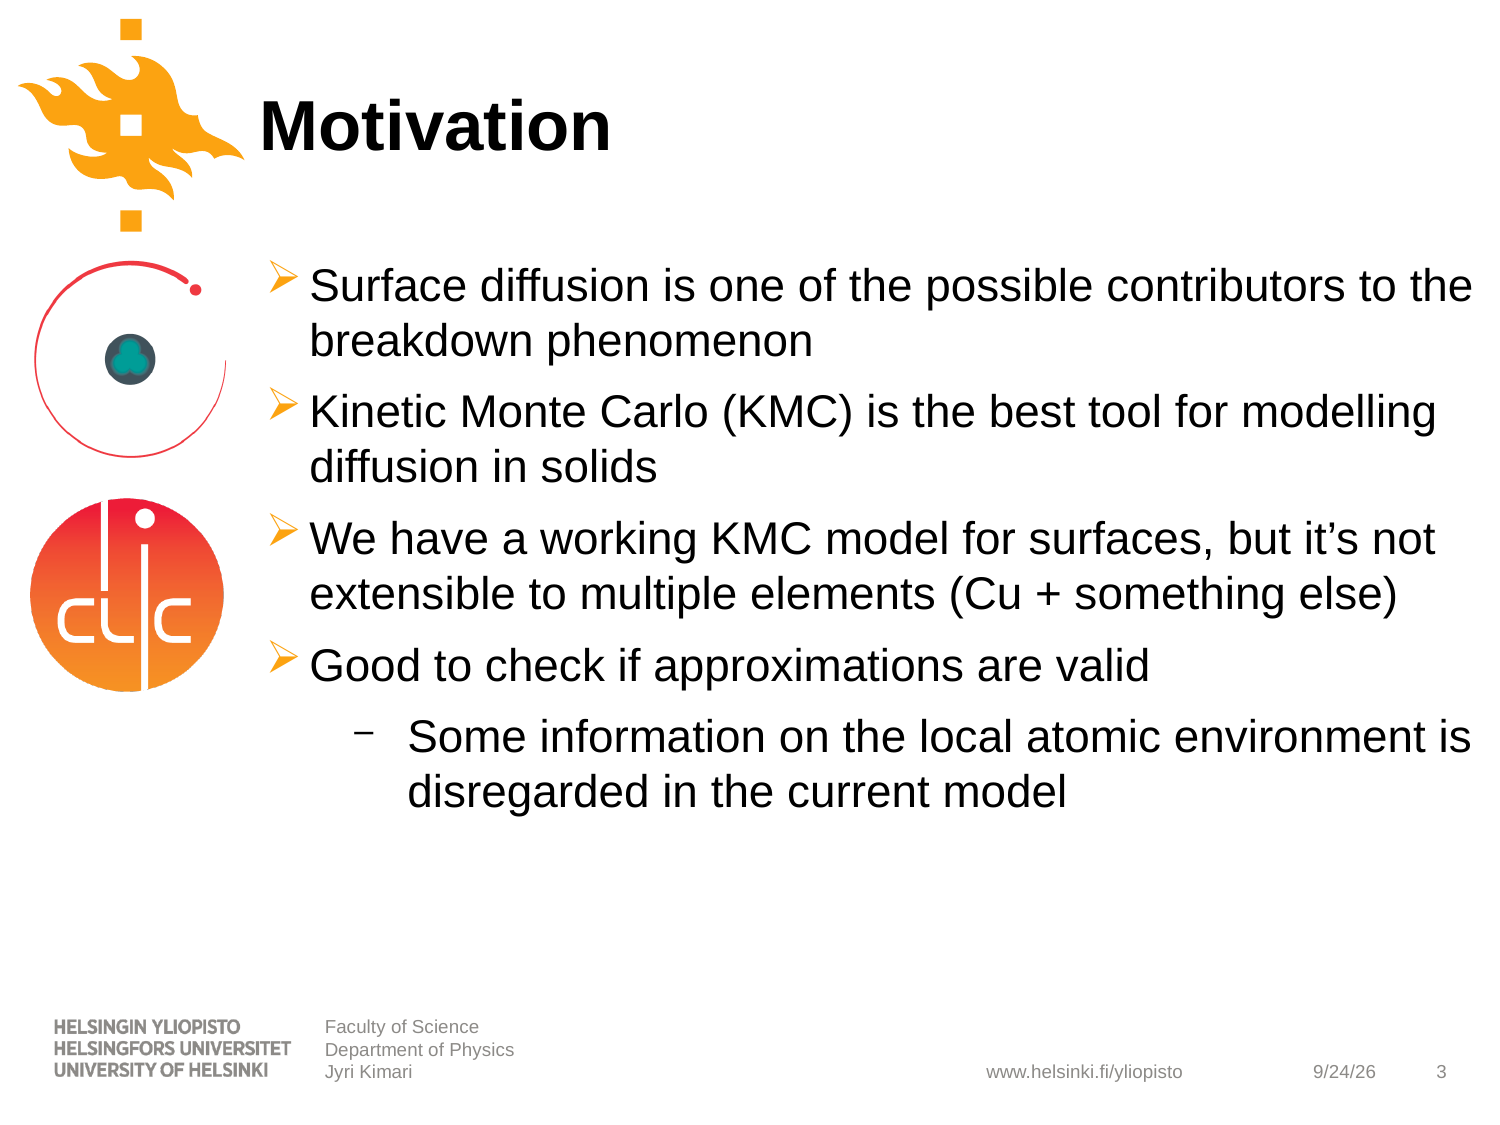

# Motivation
Surface diffusion is one of the possible contributors to the breakdown phenomenon
Kinetic Monte Carlo (KMC) is the best tool for modelling diffusion in solids
We have a working KMC model for surfaces, but it’s not extensible to multiple elements (Cu + something else)
Good to check if approximations are valid
Some information on the local atomic environment is disregarded in the current model
Faculty of Science
Department of Physics
Jyri Kimari